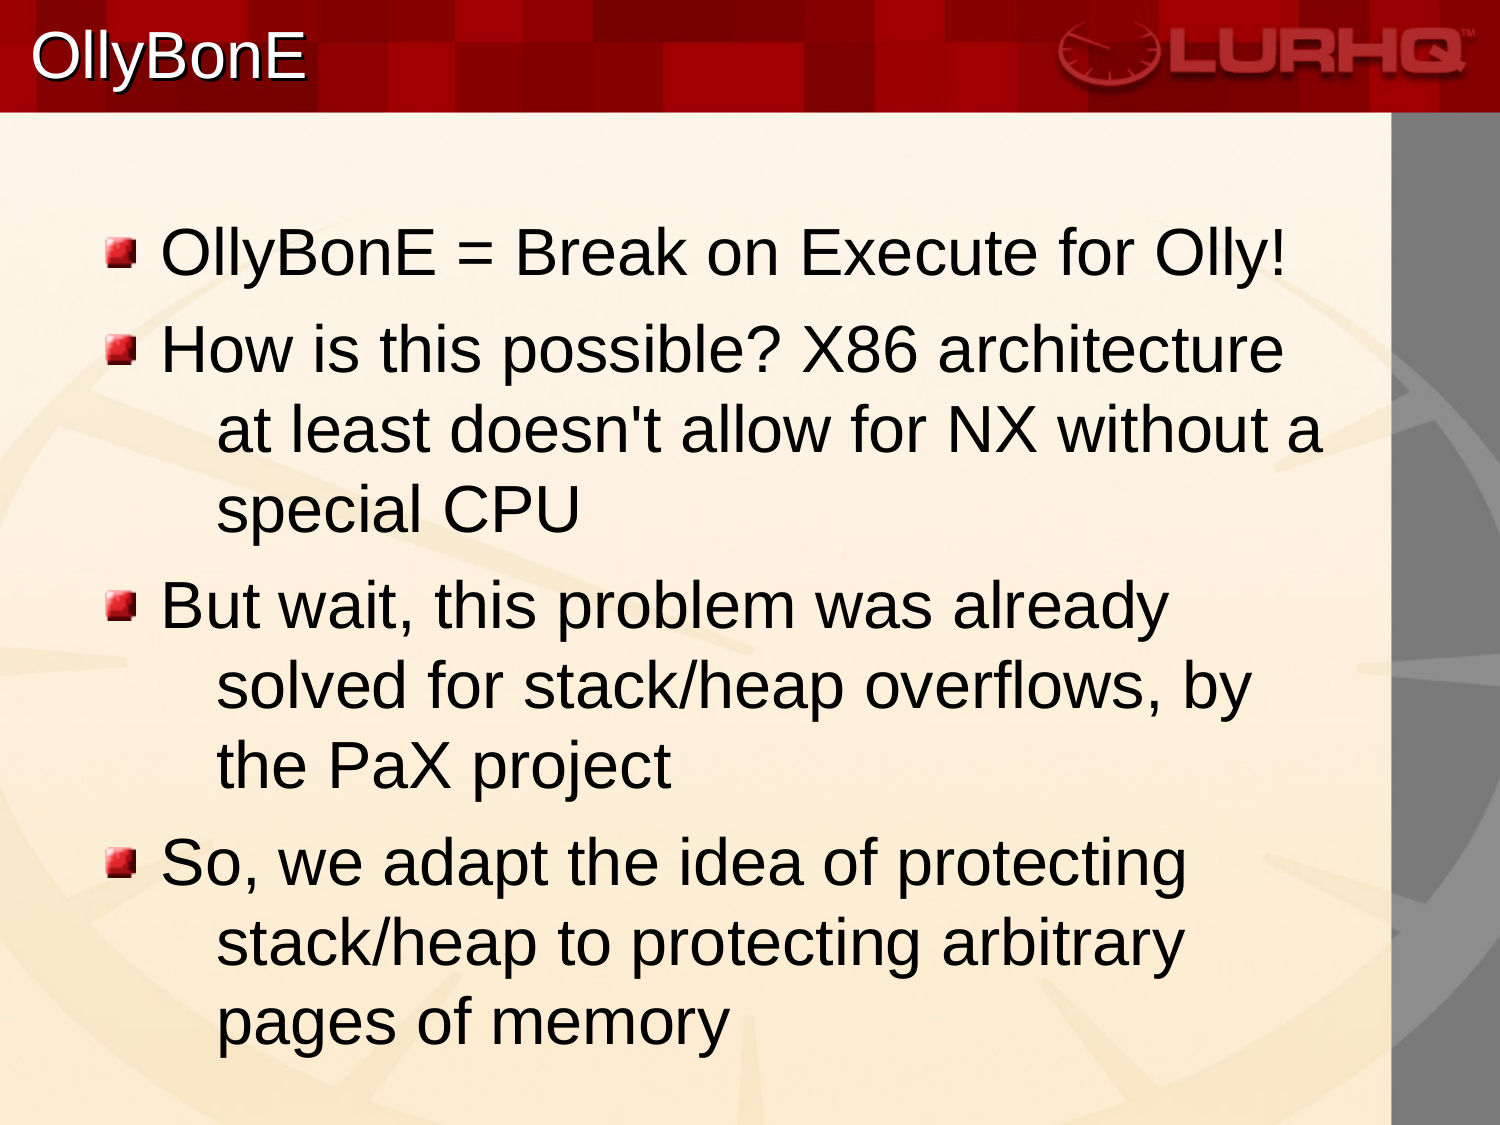

# OllyBonE
OllyBonE = Break on Execute for Olly!
How is this possible? X86 architecture at least doesn't allow for NX without a special CPU
But wait, this problem was already solved for stack/heap overflows, by the PaX project
So, we adapt the idea of protecting stack/heap to protecting arbitrary pages of memory